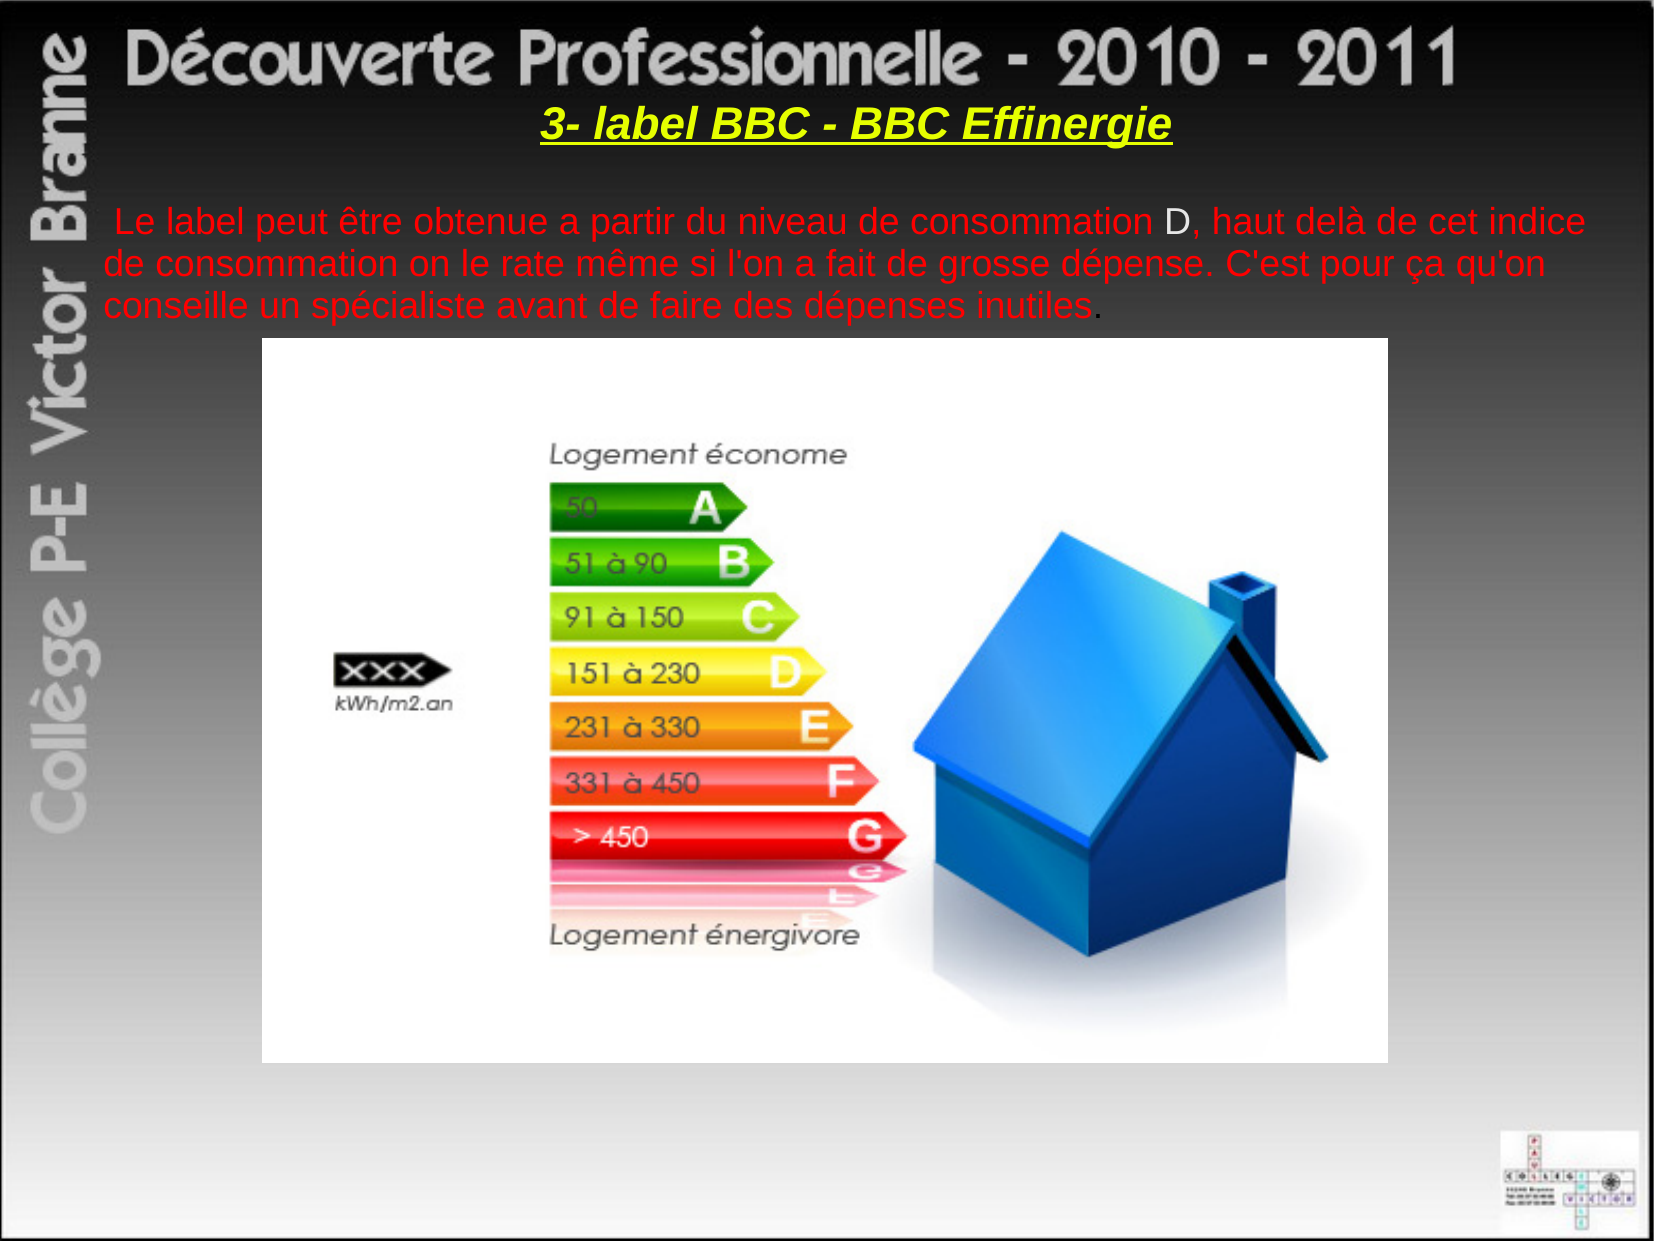

3- label BBC - BBC Effinergie
 Le label peut être obtenue a partir du niveau de consommation D, haut delà de cet indice de consommation on le rate même si l'on a fait de grosse dépense. C'est pour ça qu'on conseille un spécialiste avant de faire des dépenses inutiles.